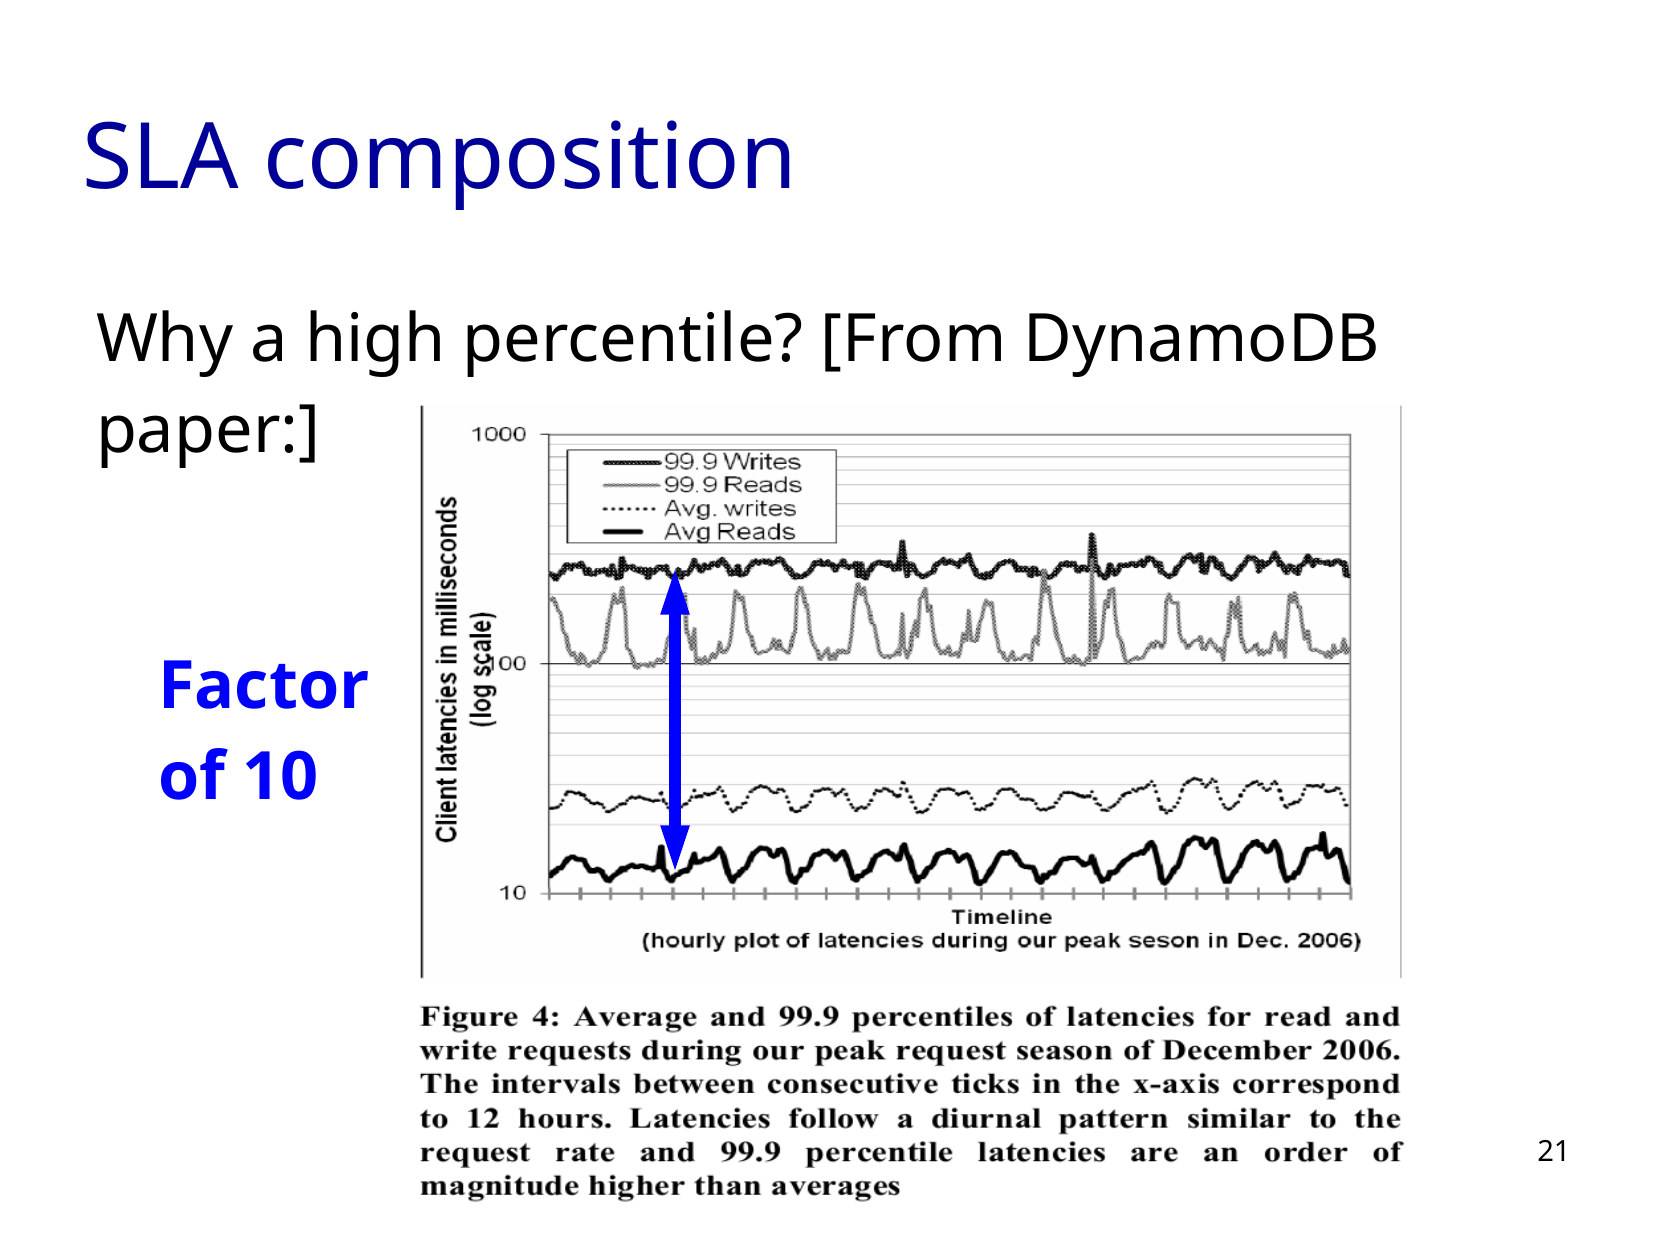

# SLA composition
Why a high percentile? [From DynamoDB paper:]
Factor of 10
21